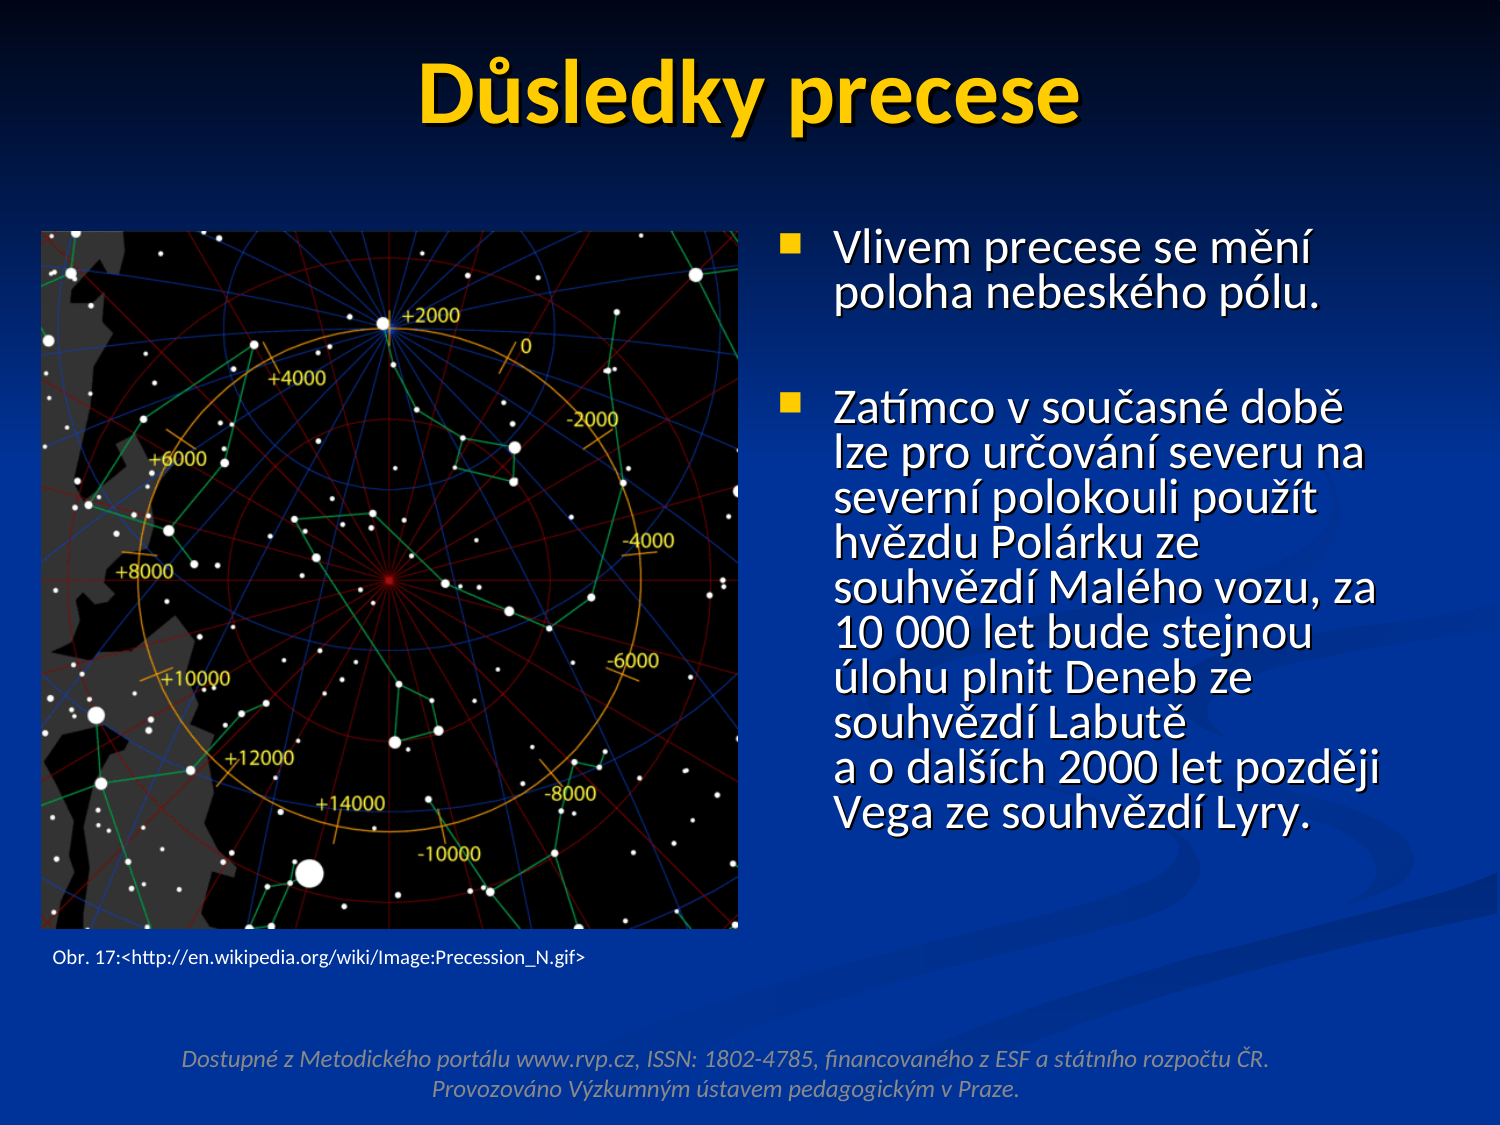

# Důsledky precese
Vlivem precese se mění poloha nebeského pólu.
Zatímco v současné době lze pro určování severu na severní polokouli použít hvězdu Polárku ze souhvězdí Malého vozu, za 10 000 let bude stejnou úlohu plnit Deneb ze souhvězdí Labutě
a o dalších 2000 let později Vega ze souhvězdí Lyry.
Obr. 17:<http://en.wikipedia.org/wiki/Image:Precession_N.gif>
Dostupné z Metodického portálu www.rvp.cz, ISSN: 1802-4785, financovaného z ESF a státního rozpočtu ČR. Provozováno Výzkumným ústavem pedagogickým v Praze.